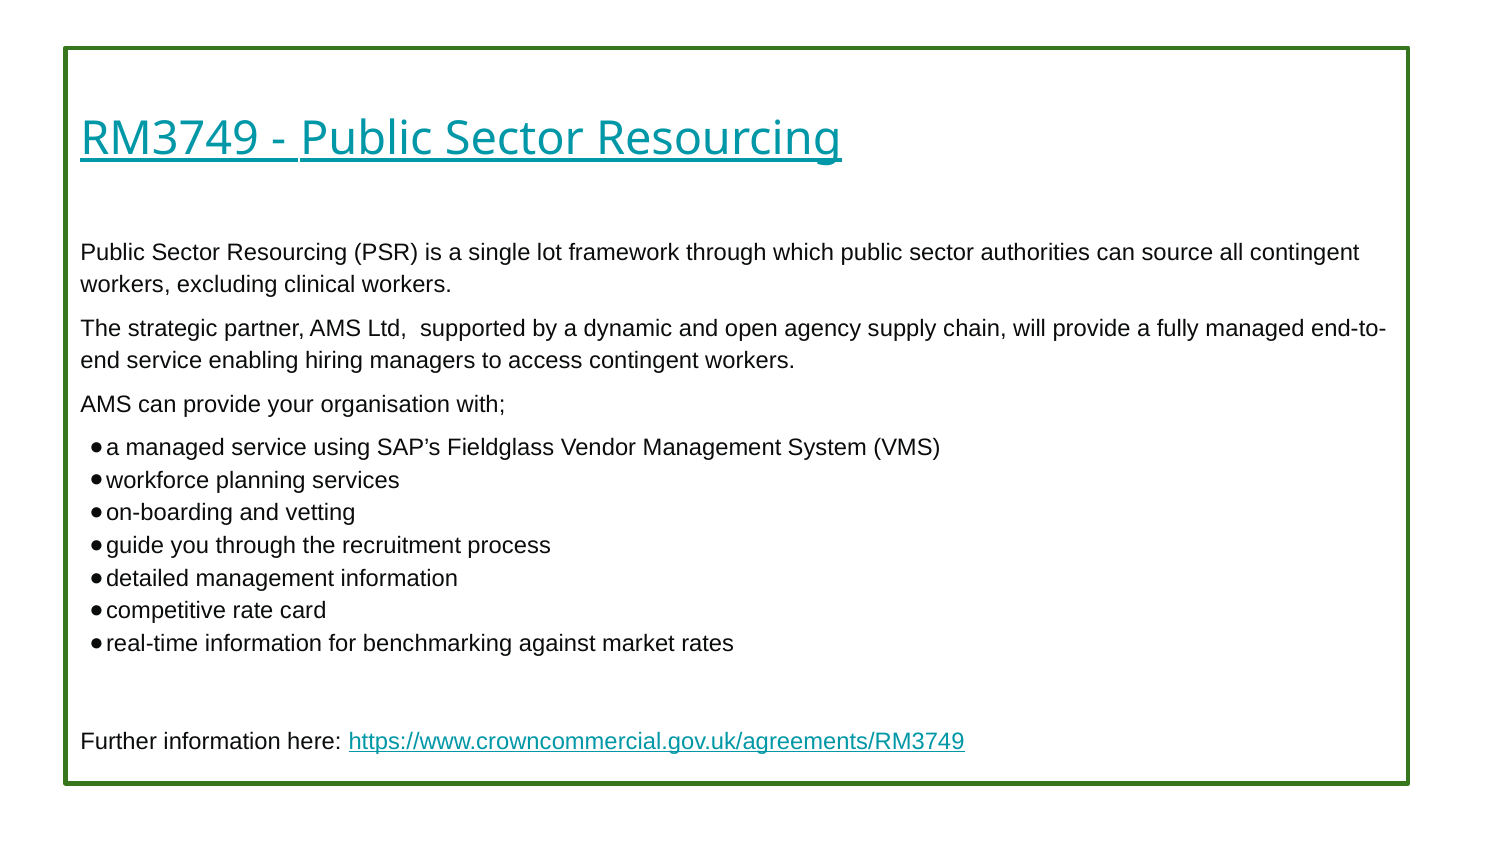

# RM3749 - Public Sector Resourcing
Public Sector Resourcing (PSR) is a single lot framework through which public sector authorities can source all contingent workers, excluding clinical workers.
The strategic partner, AMS Ltd, supported by a dynamic and open agency supply chain, will provide a fully managed end-to-end service enabling hiring managers to access contingent workers.
AMS can provide your organisation with;
a managed service using SAP’s Fieldglass Vendor Management System (VMS)
workforce planning services
on-boarding and vetting
guide you through the recruitment process
detailed management information
competitive rate card
real-time information for benchmarking against market rates
Further information here: https://www.crowncommercial.gov.uk/agreements/RM3749